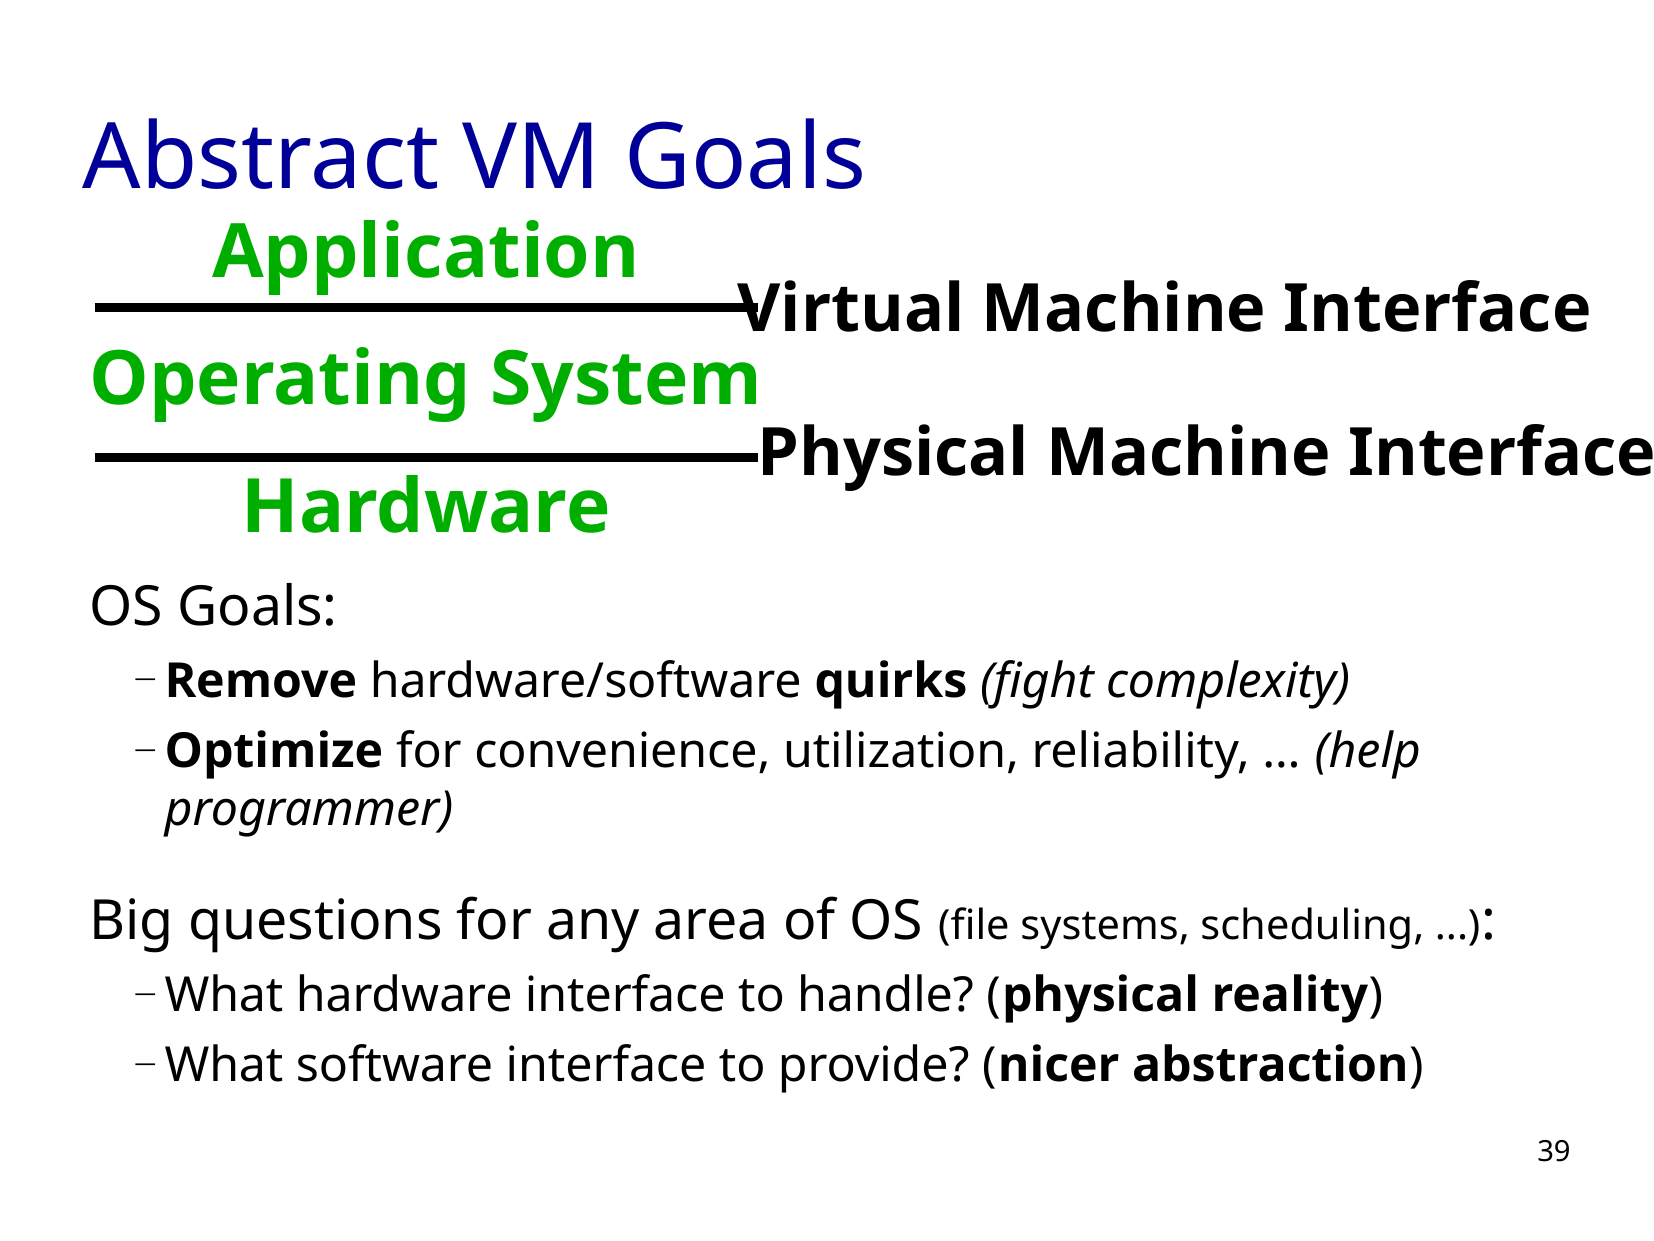

# Abstract VM Goals
Application
Operating System
Hardware
Virtual Machine Interface
Physical Machine Interface
OS Goals:
Remove hardware/software quirks (fight complexity)
Optimize for convenience, utilization, reliability, … (help programmer)
Big questions for any area of OS (file systems, scheduling, ...):
What hardware interface to handle? (physical reality)
What software interface to provide? (nicer abstraction)
39